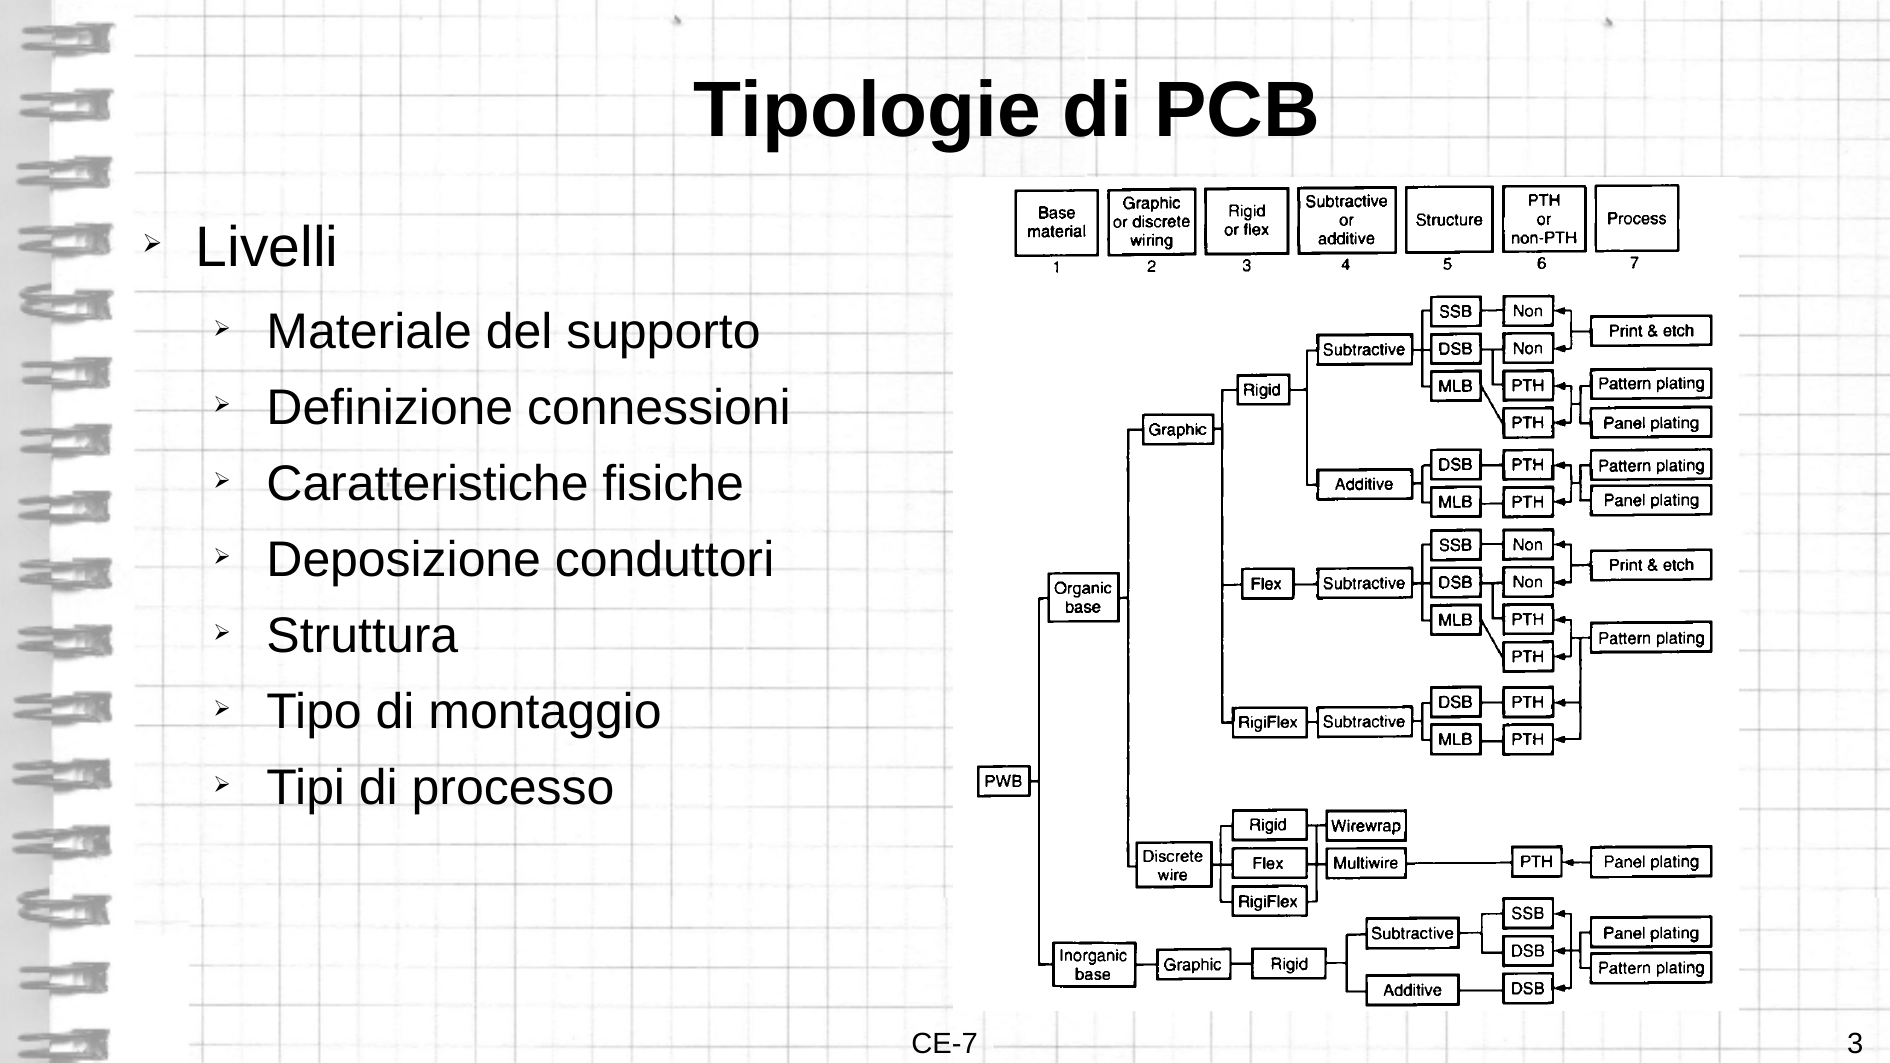

# Tipologie di PCB
Livelli
Materiale del supporto
Definizione connessioni
Caratteristiche fisiche
Deposizione conduttori
Struttura
Tipo di montaggio
Tipi di processo
CE-7
3